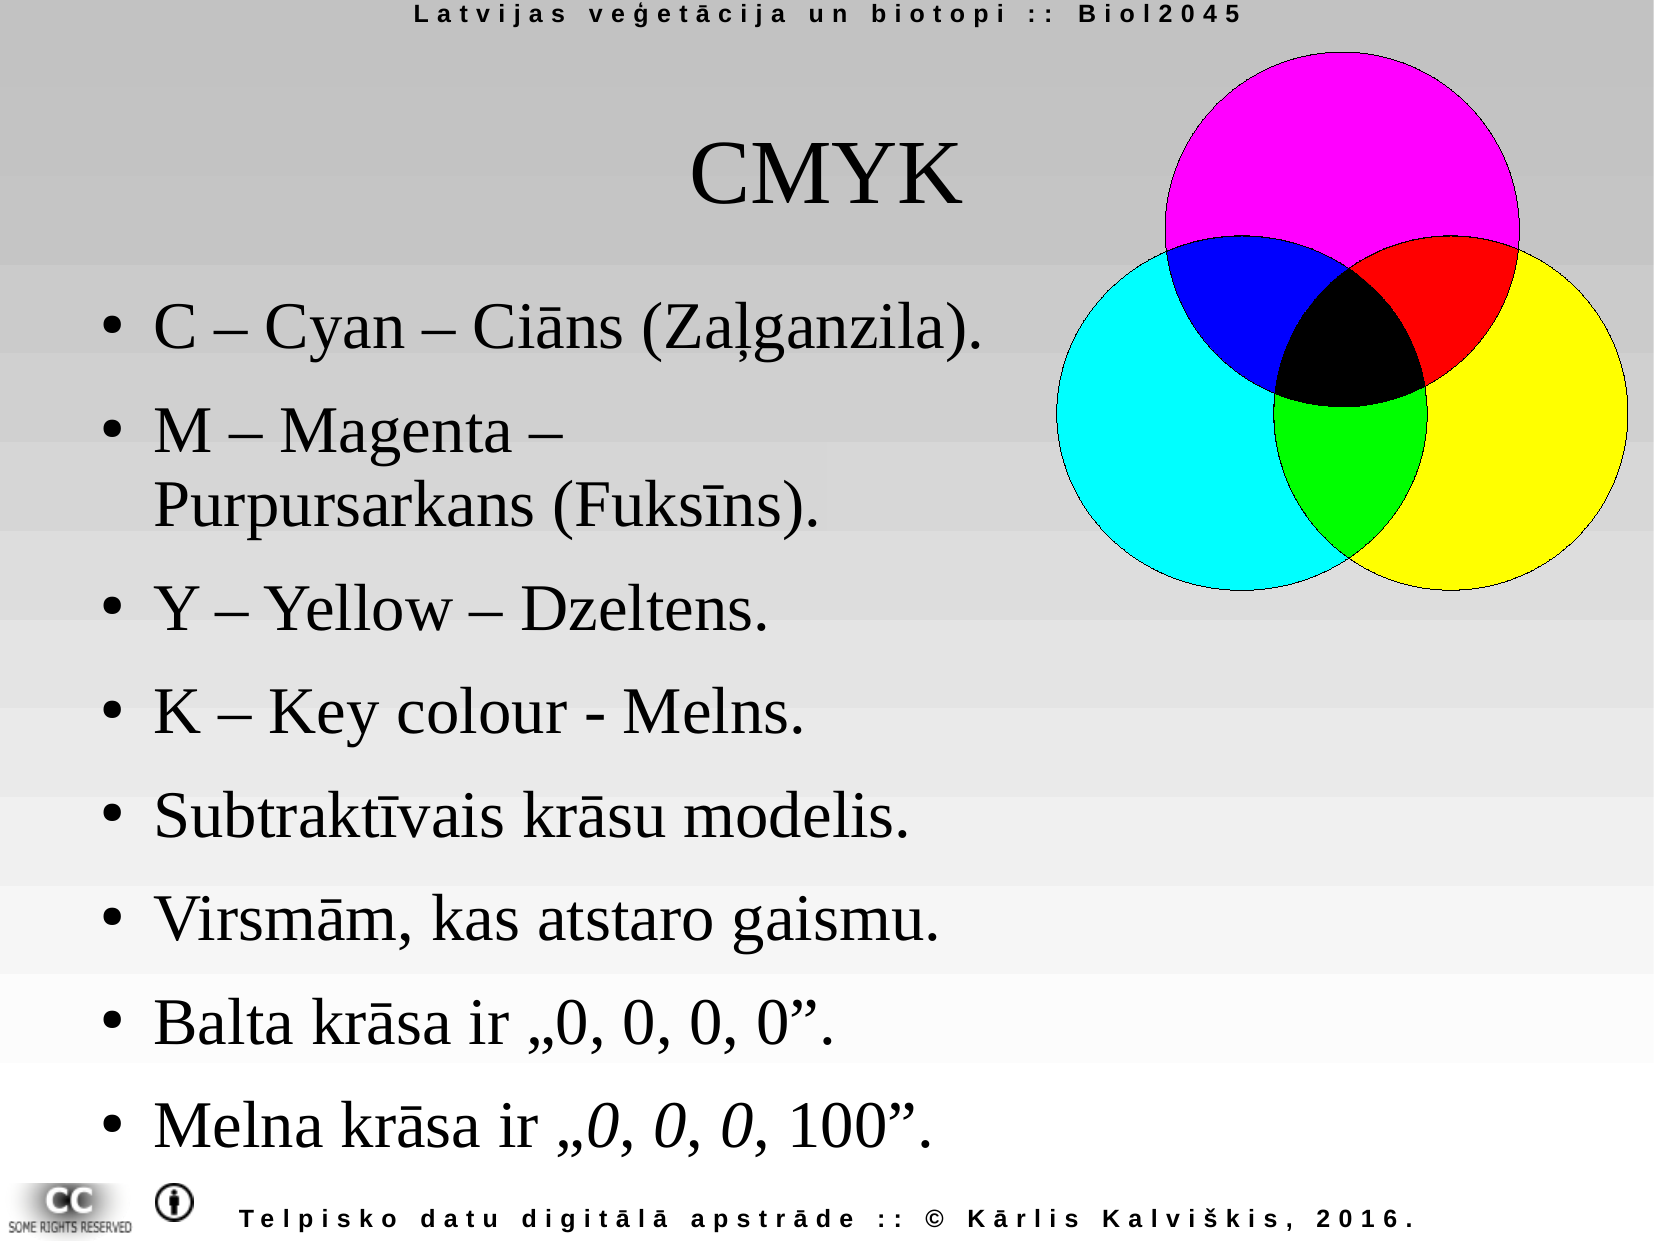

# CMYK
C – Cyan – Ciāns (Zaļganzila).
M – Magenta –
Purpursarkans (Fuksīns).
Y – Yellow – Dzeltens.
K – Key colour - Melns.
Subtraktīvais krāsu modelis.
Virsmām, kas atstaro gaismu.
Balta krāsa ir „0, 0, 0, 0”.
Melna krāsa ir „0, 0, 0, 100”.